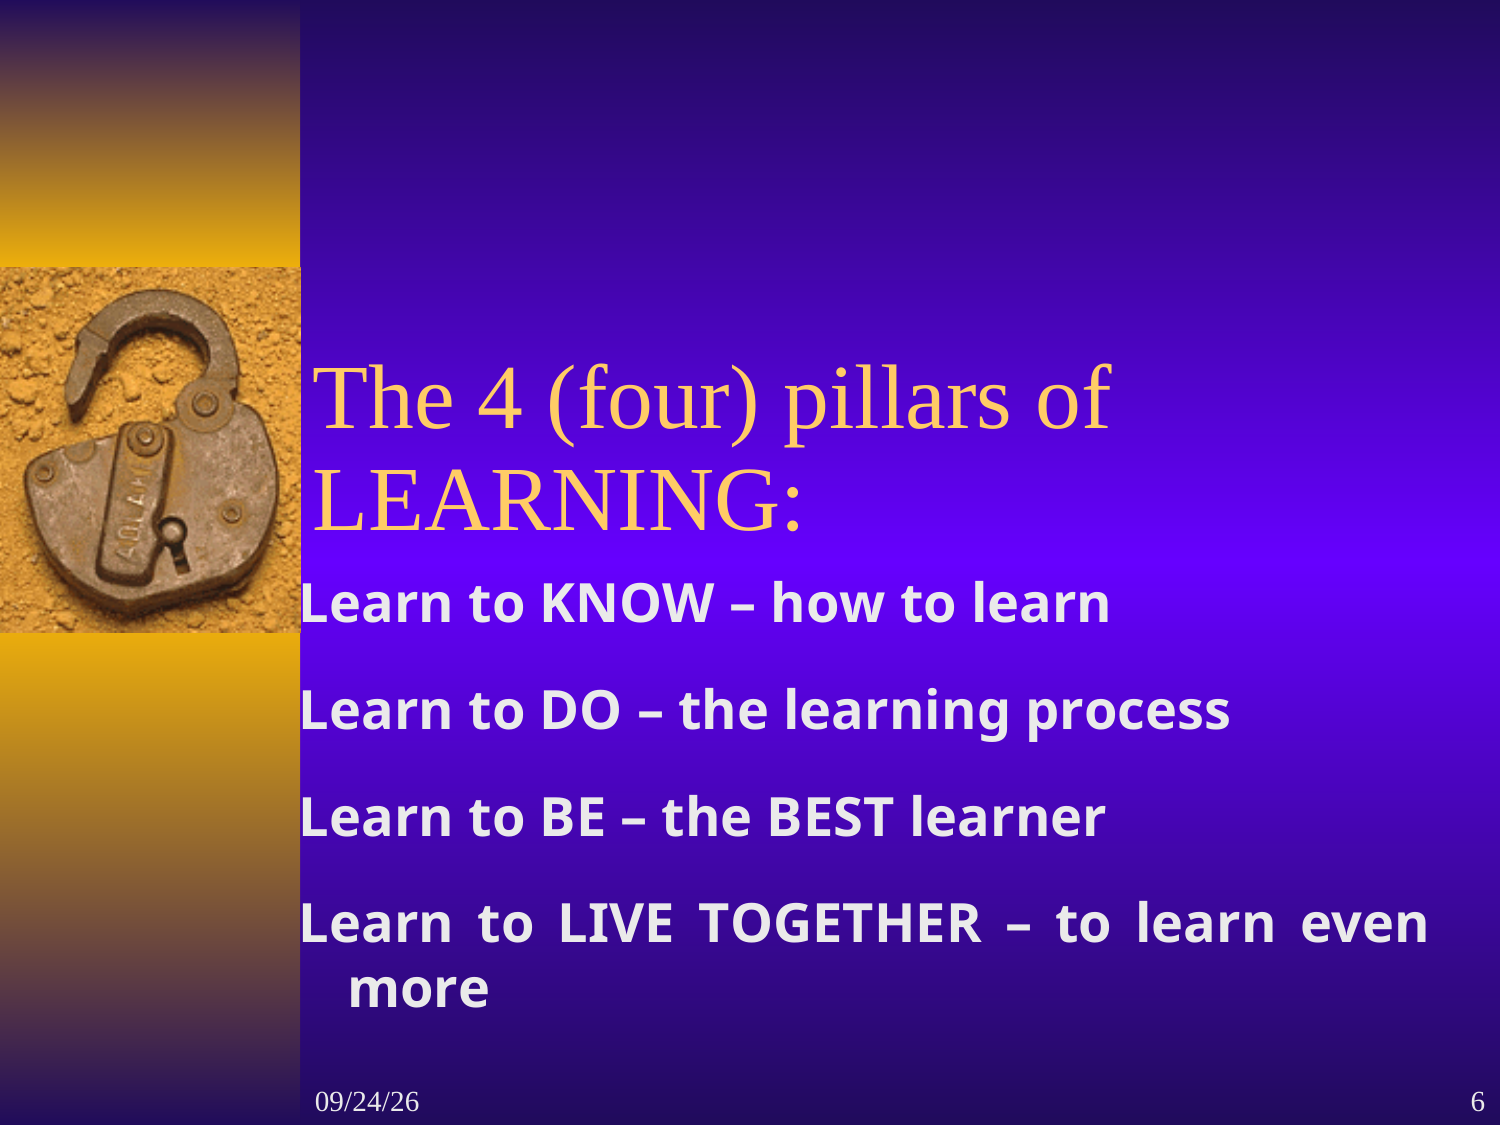

# The 4 (four) pillars of LEARNING:
Learn to KNOW – how to learn
Learn to DO – the learning process
Learn to BE – the BEST learner
Learn to LIVE TOGETHER – to learn even more
6